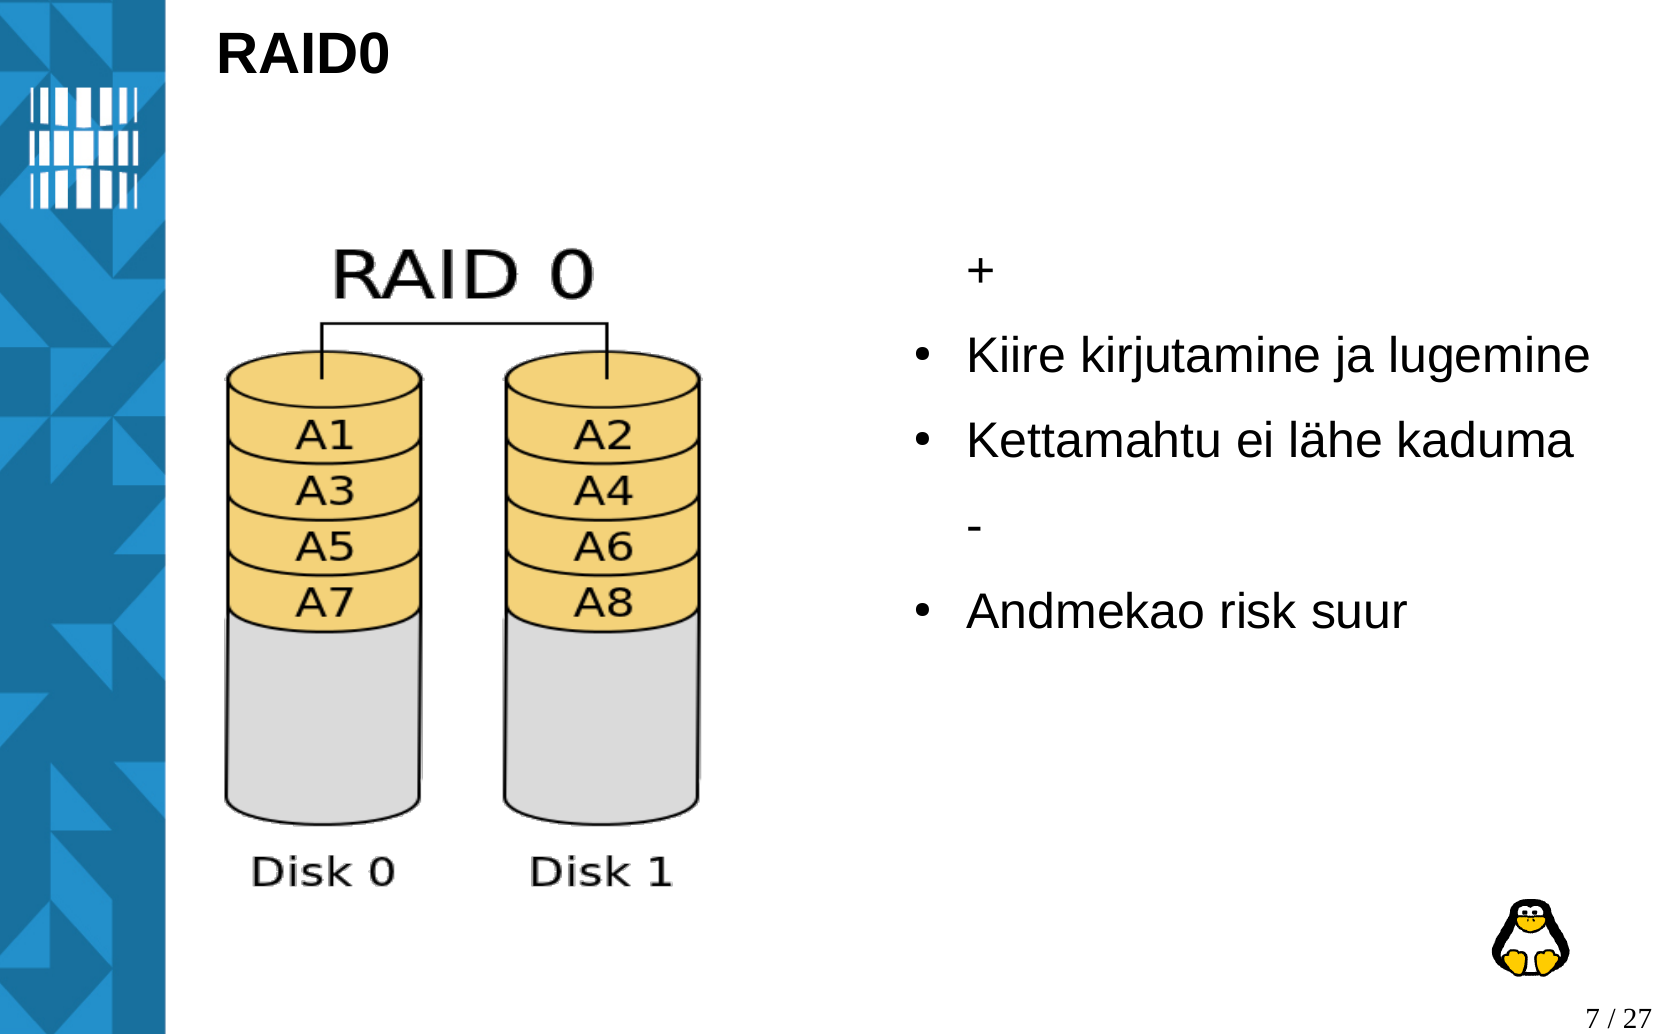

# RAID0
+
Kiire kirjutamine ja lugemine
Kettamahtu ei lähe kaduma
-
Andmekao risk suur